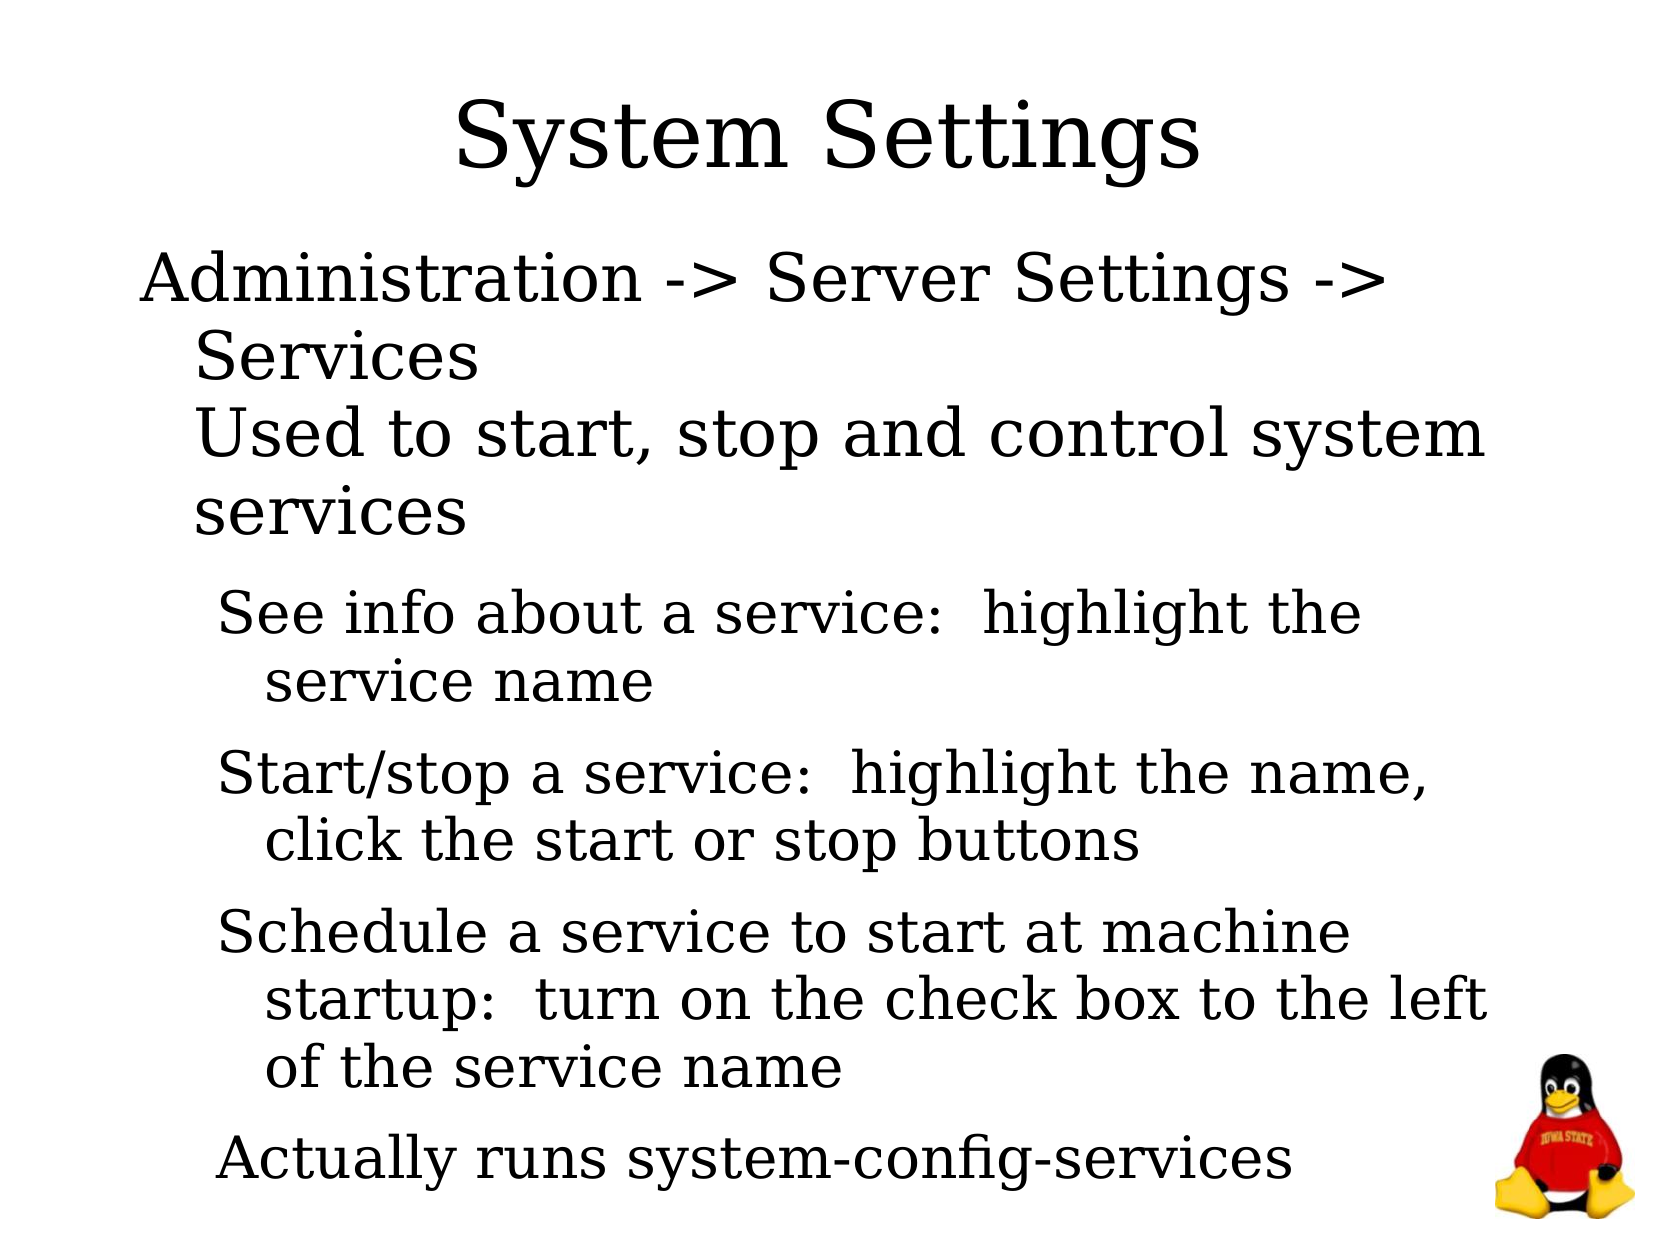

# System Settings
Administration -> Server Settings -> Services
Used to start, stop and control system services
See info about a service: highlight the service name
Start/stop a service: highlight the name, click the start or stop buttons
Schedule a service to start at machine startup: turn on the check box to the left of the service name
Actually runs system-config-services